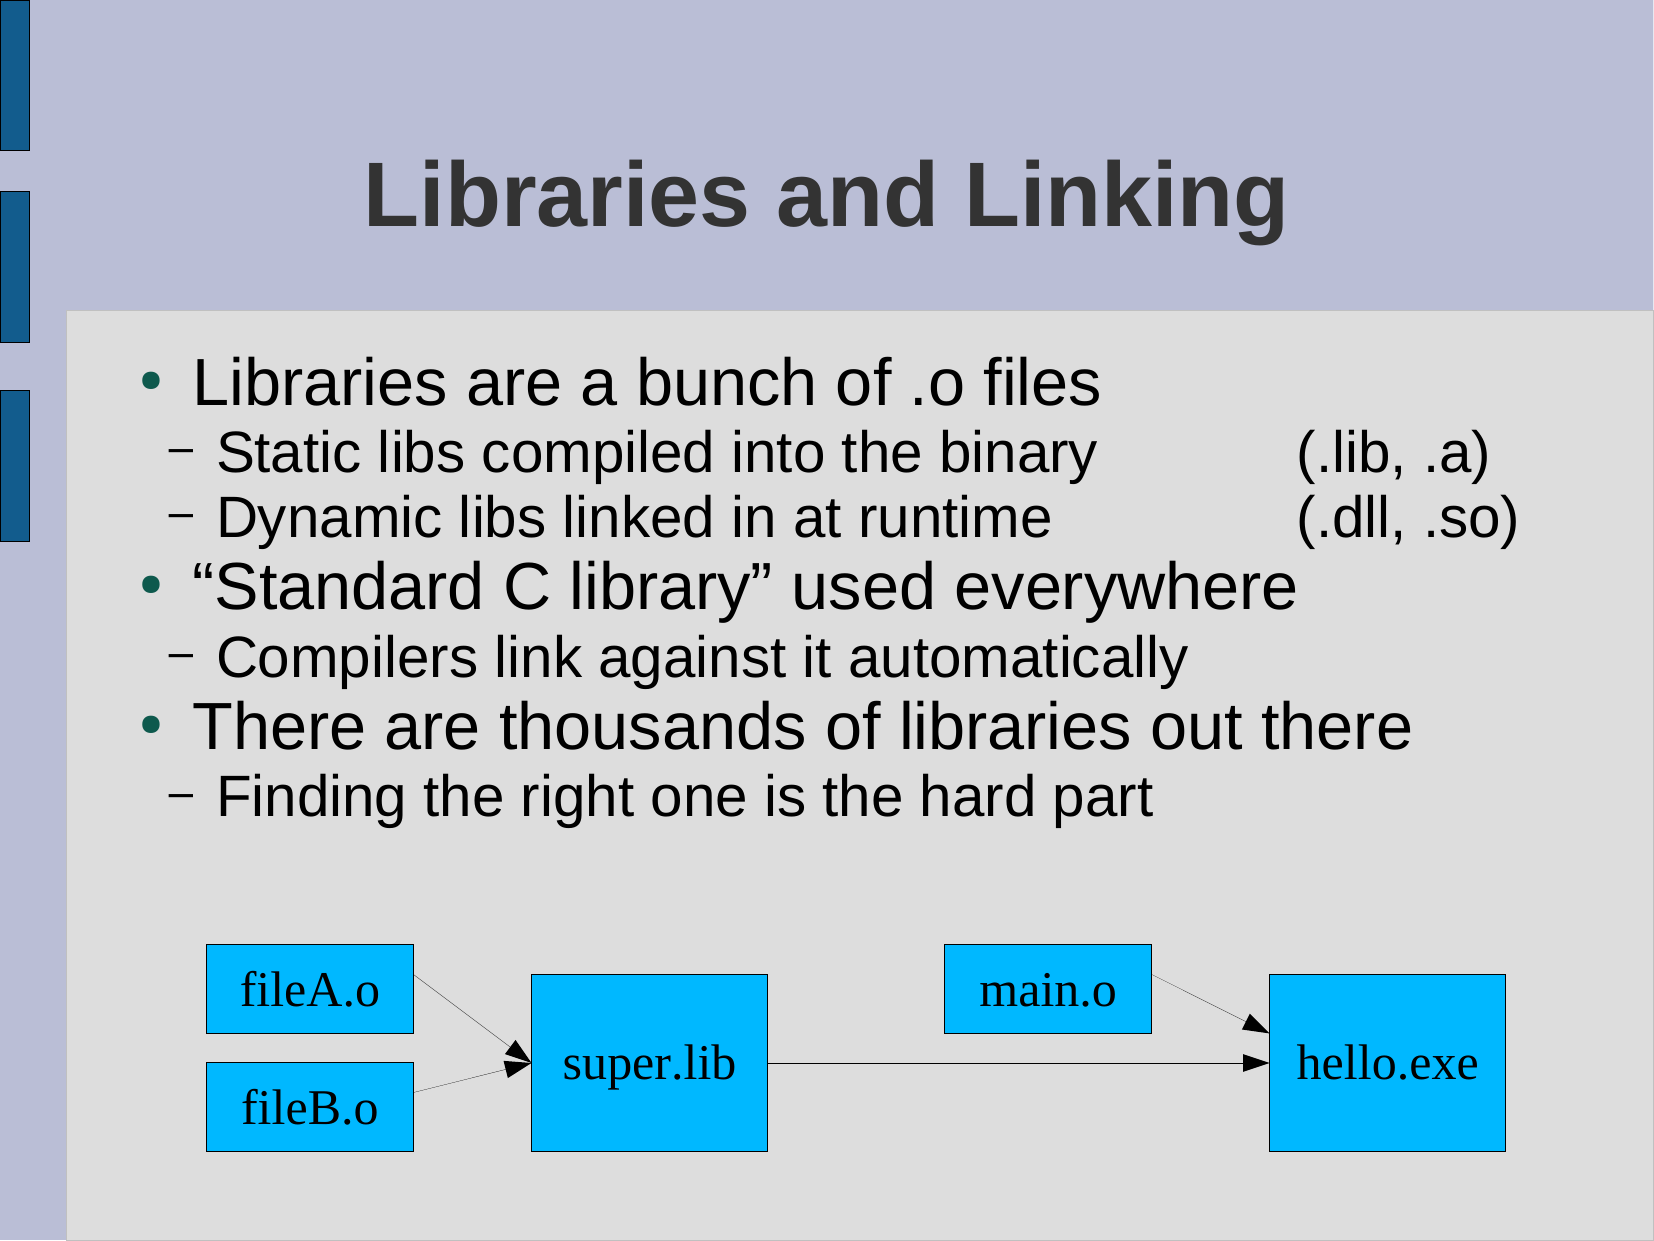

# Libraries and Linking
Libraries are a bunch of .o files
Static libs compiled into the binary 			(.lib, .a)
Dynamic libs linked in at runtime 				(.dll, .so)
“Standard C library” used everywhere
Compilers link against it automatically
There are thousands of libraries out there
Finding the right one is the hard part
fileA.o
main.o
super.lib
hello.exe
fileB.o